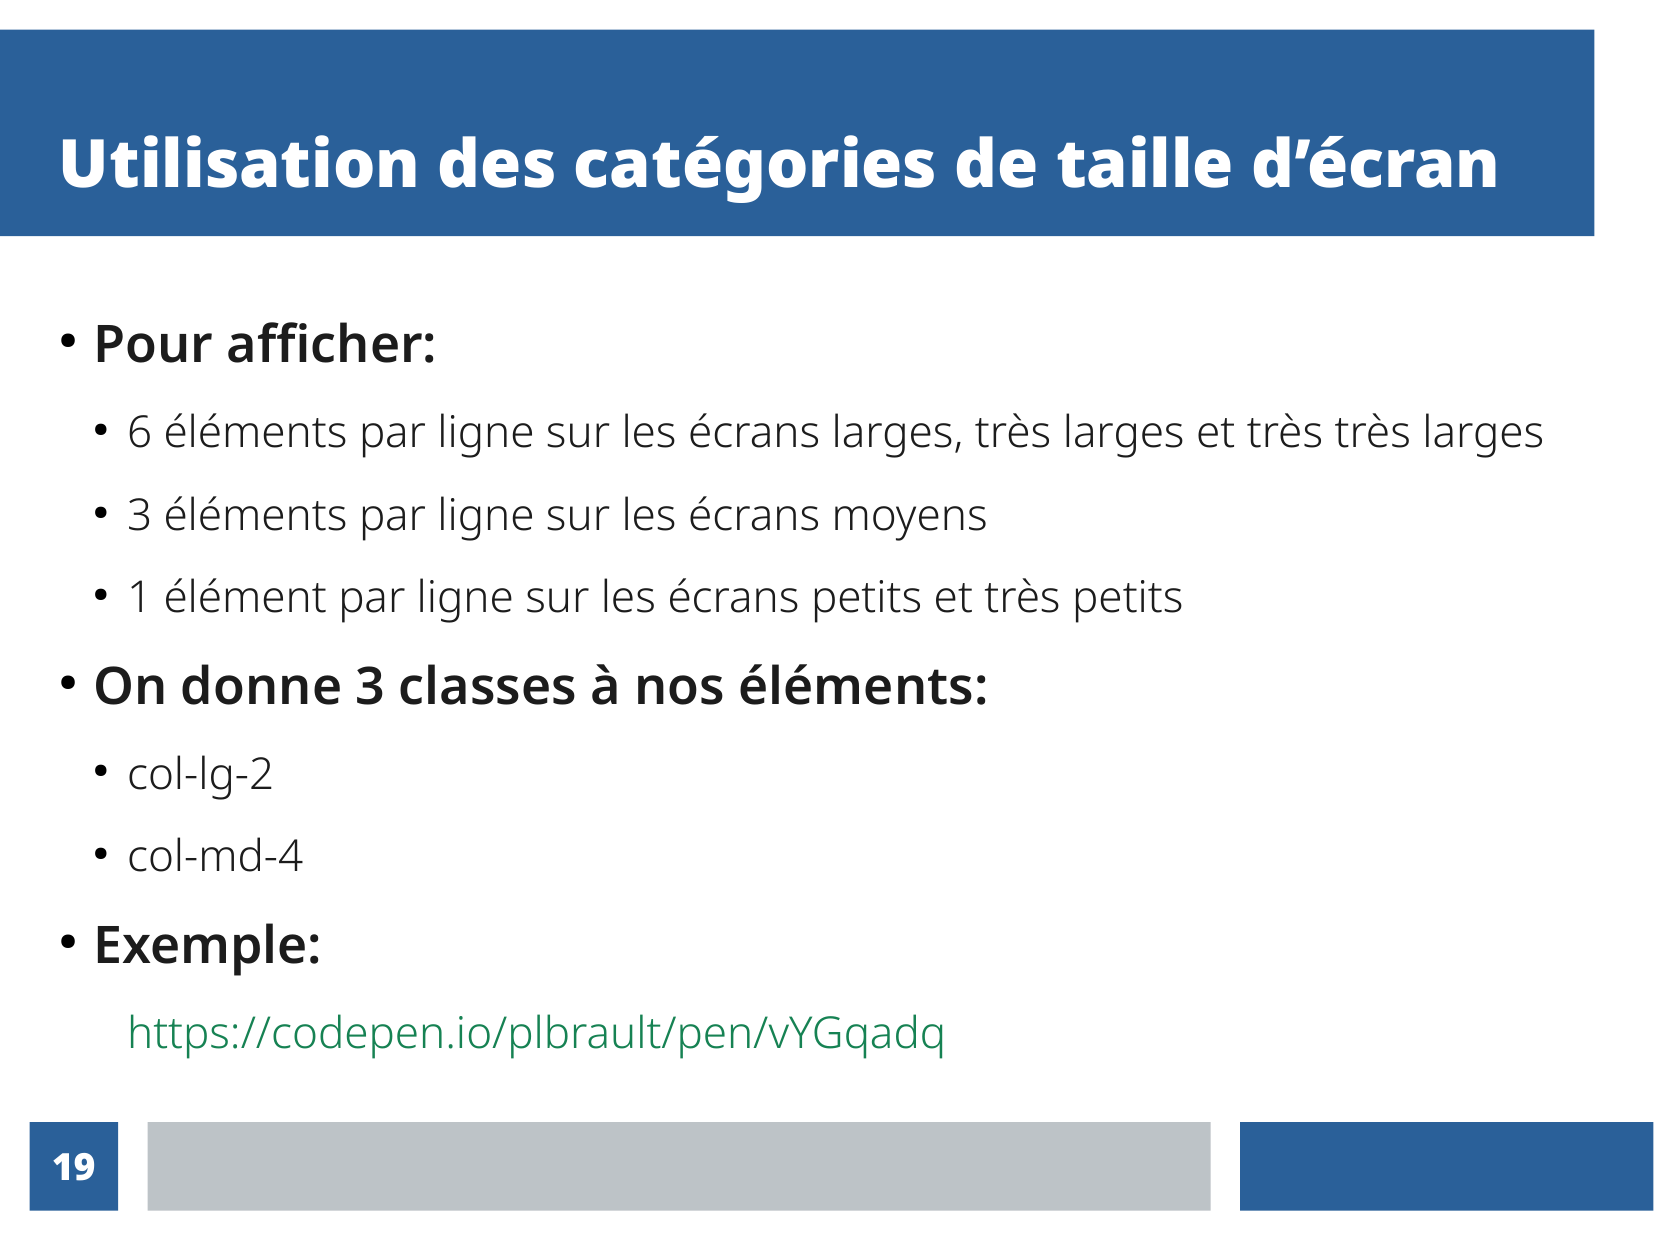

# Utilisation des catégories de taille d’écran
Pour afficher:
6 éléments par ligne sur les écrans larges, très larges et très très larges
3 éléments par ligne sur les écrans moyens
1 élément par ligne sur les écrans petits et très petits
On donne 3 classes à nos éléments:
col-lg-2
col-md-4
Exemple:
https://codepen.io/plbrault/pen/vYGqadq
19